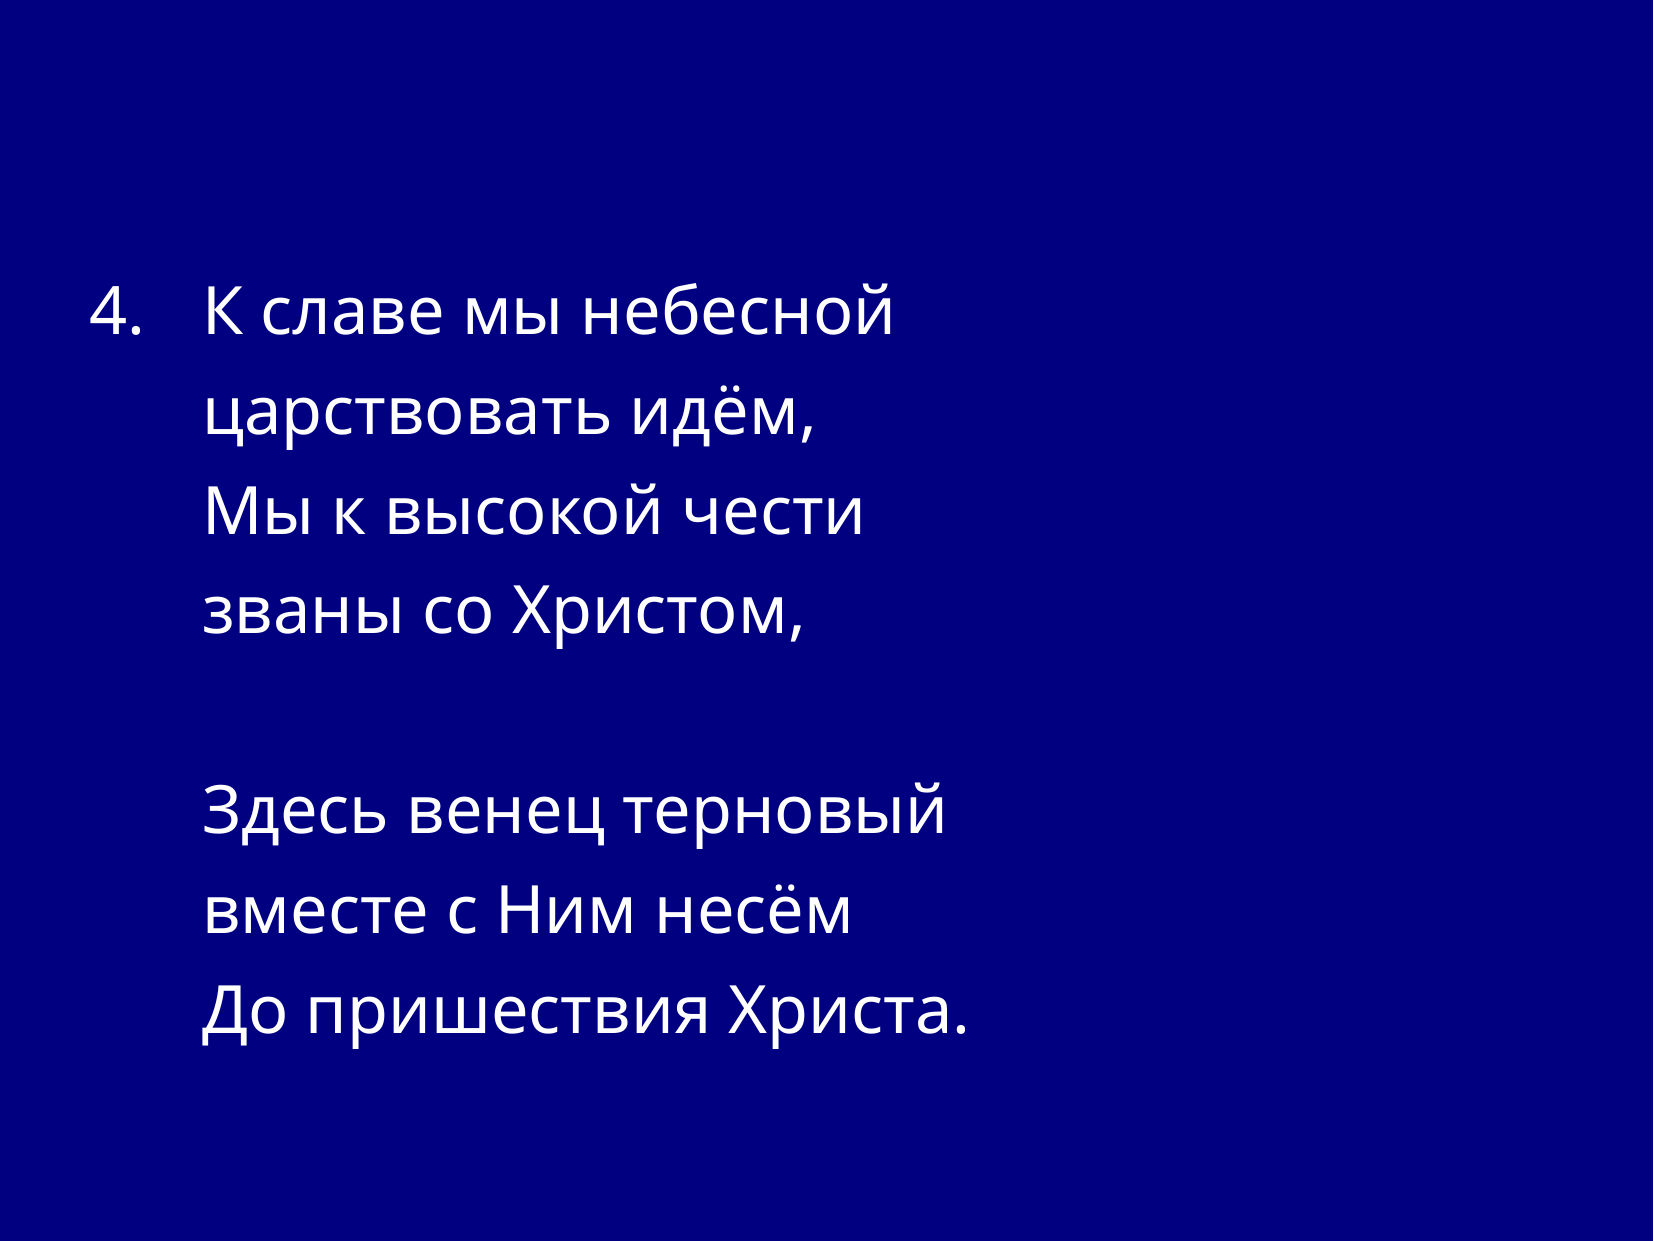

4.	К славе мы небесной
	царствовать идём,
	Мы к высокой чести
	званы со Христом,
	Здесь венец терновый
	вместе с Ним несём
	До пришествия Христа.